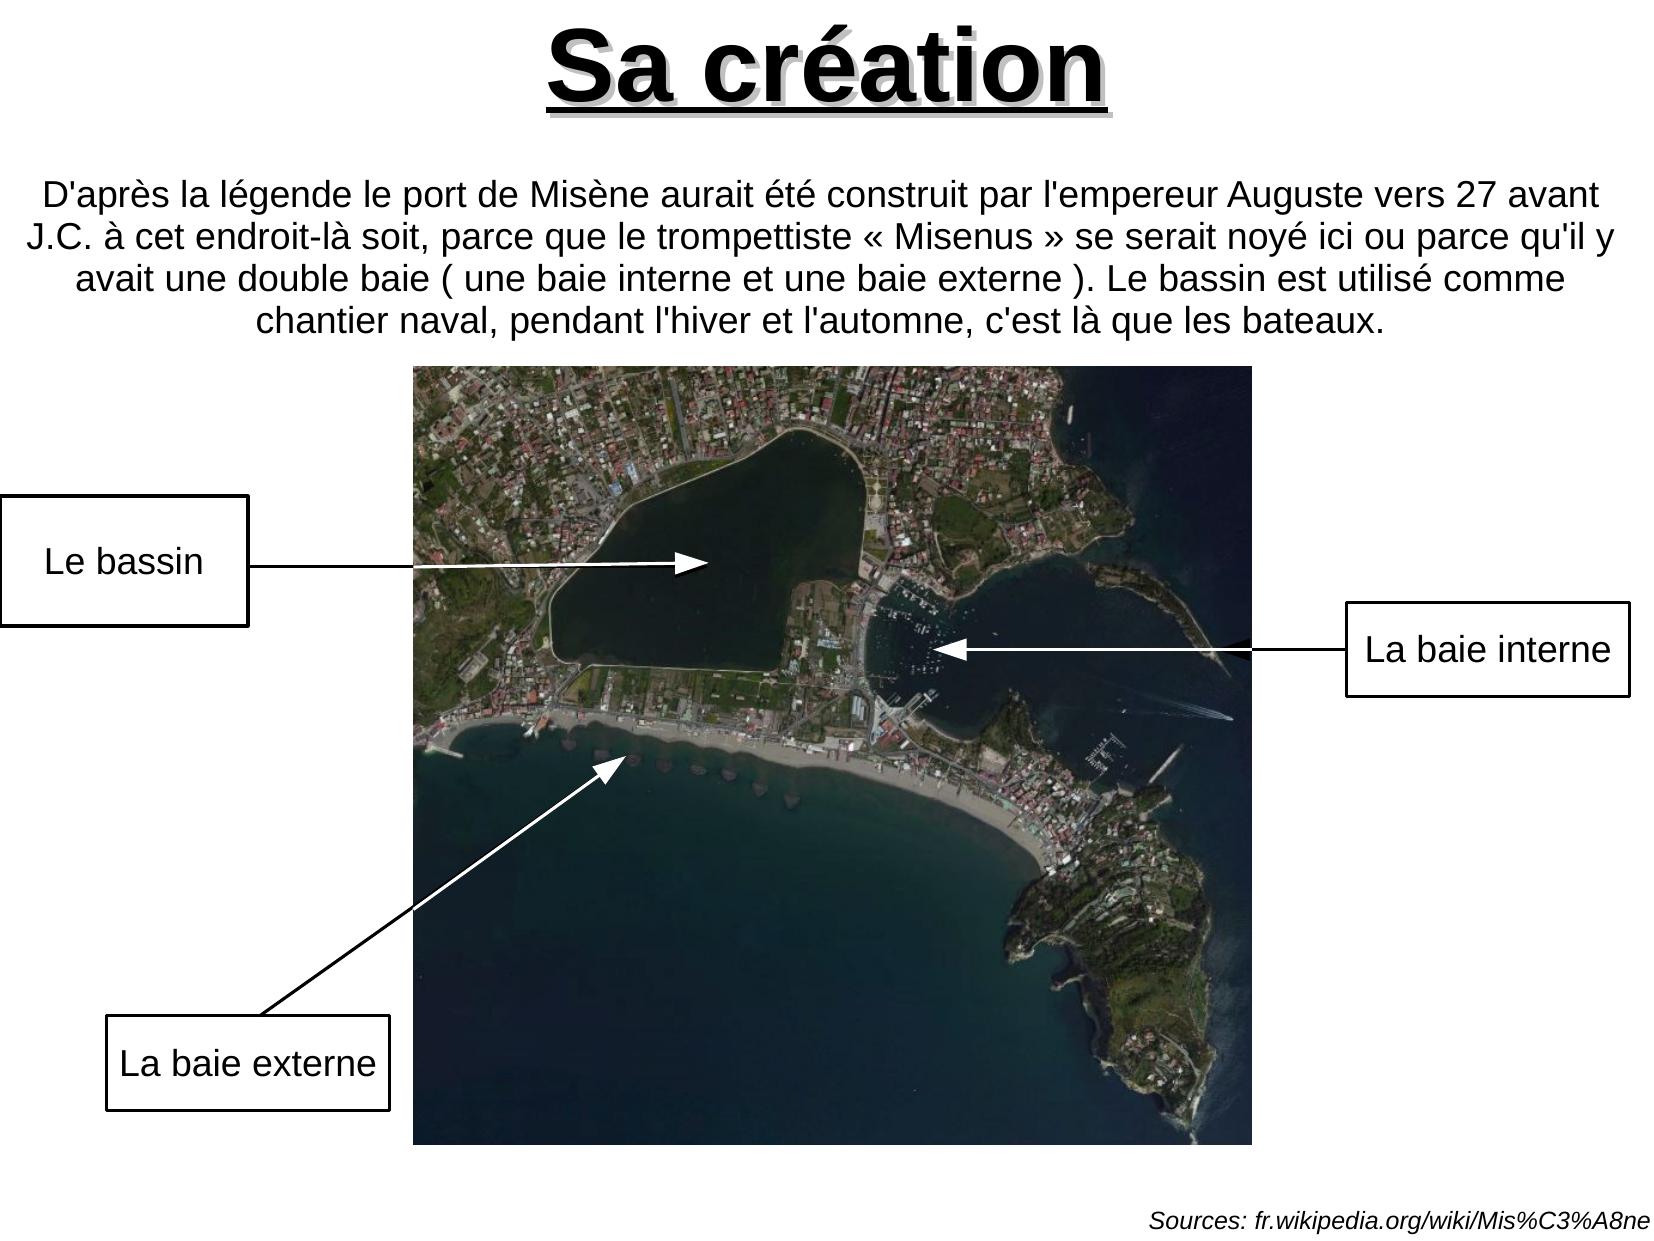

Sa création
D'après la légende le port de Misène aurait été construit par l'empereur Auguste vers 27 avant J.C. à cet endroit-là soit, parce que le trompettiste « Misenus » se serait noyé ici ou parce qu'il y avait une double baie ( une baie interne et une baie externe ). Le bassin est utilisé comme chantier naval, pendant l'hiver et l'automne, c'est là que les bateaux.
Le bassin
La baie interne
La baie externe
 Sources: fr.wikipedia.org/wiki/Mis%C3%A8ne